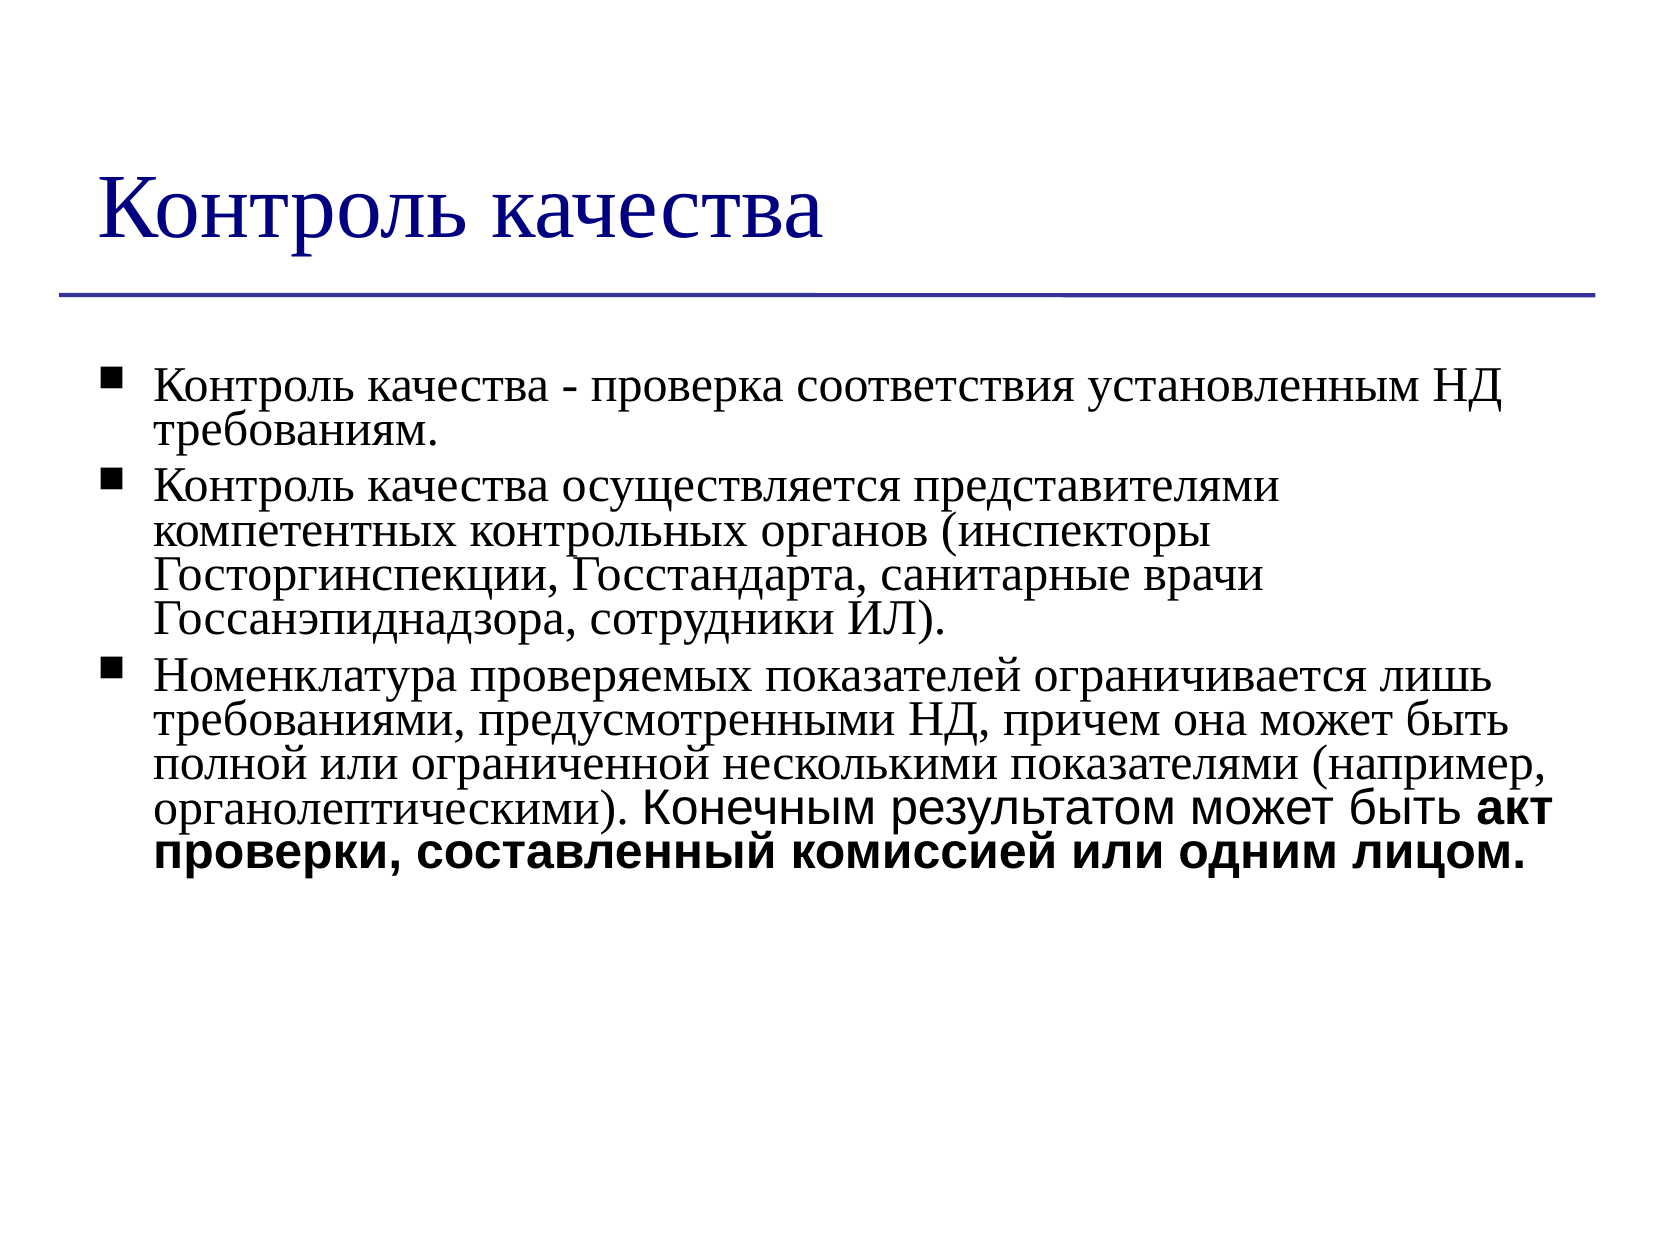

# Контроль качества
Контроль качества - проверка соответствия установленным НД требованиям.
Контроль качества осуществляется представителями компетентных контрольных органов (инспекторы Госторгинспекции, Госстандарта, санитарные врачи Госсанэпиднадзора, сотрудники ИЛ).
Номенклатура проверяемых показателей ограничивается лишь требованиями, предусмотренными НД, причем она может быть полной или ограниченной несколькими показателями (например, органолептическими). Конечным результатом может быть акт проверки, составленный комиссией или одним лицом.